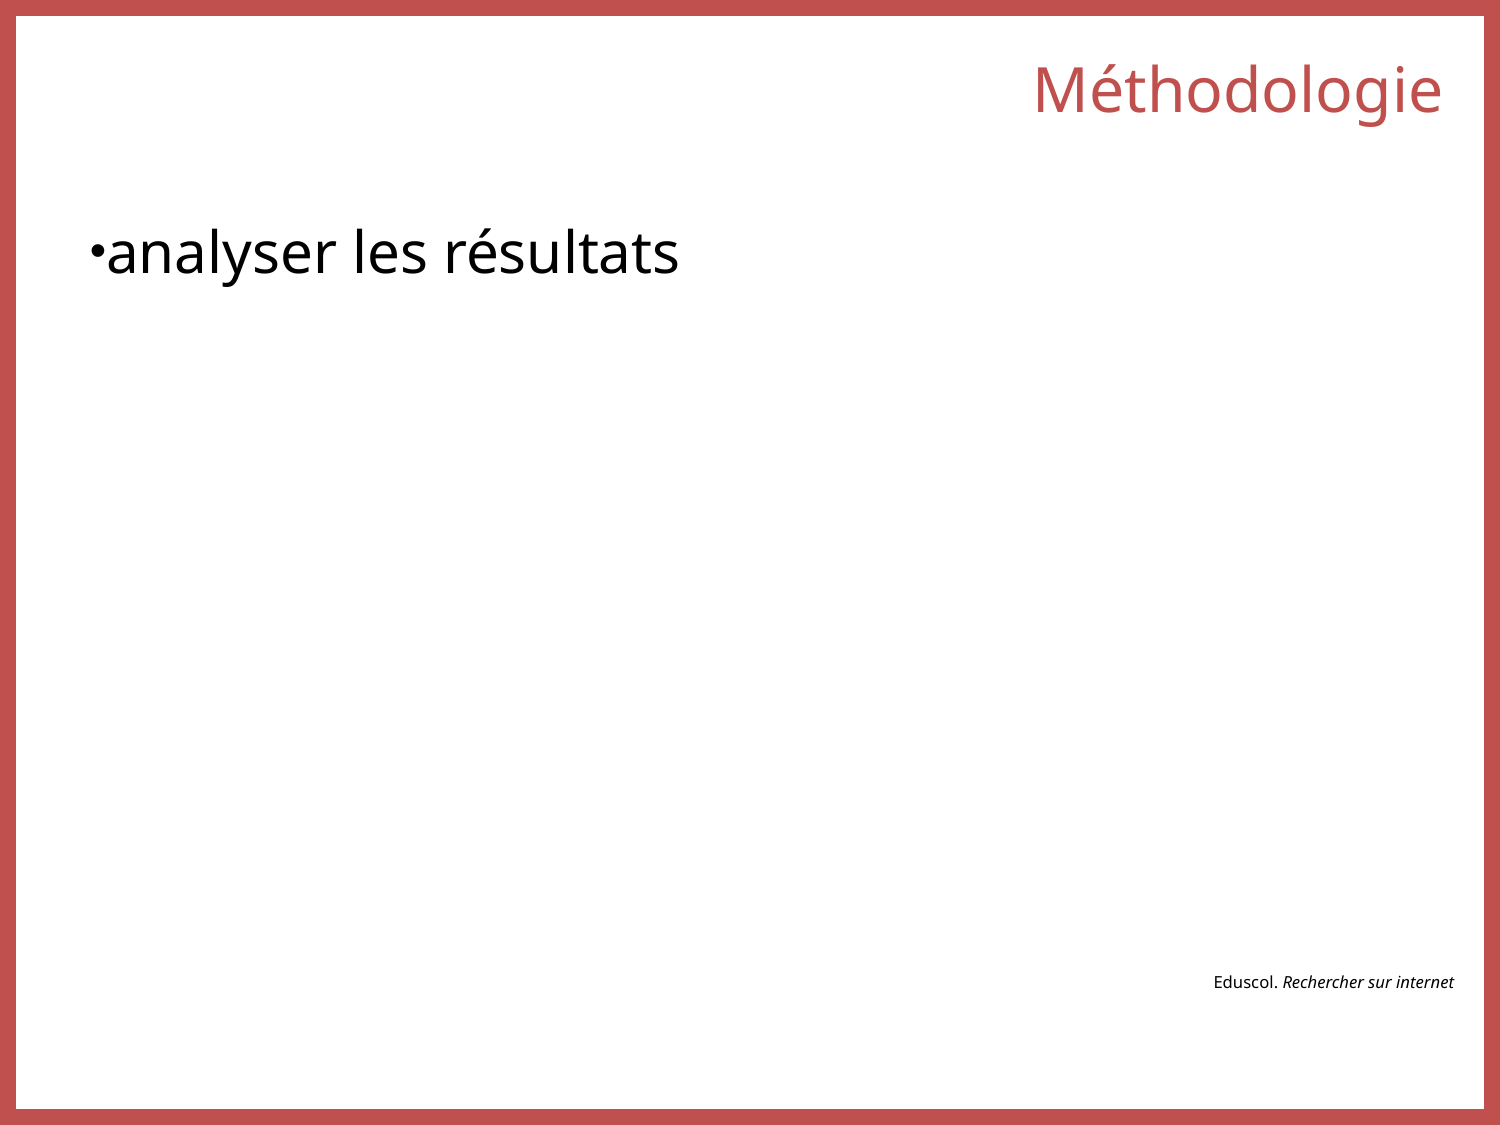

Méthodologie
analyser les résultats
Eduscol. Rechercher sur internet